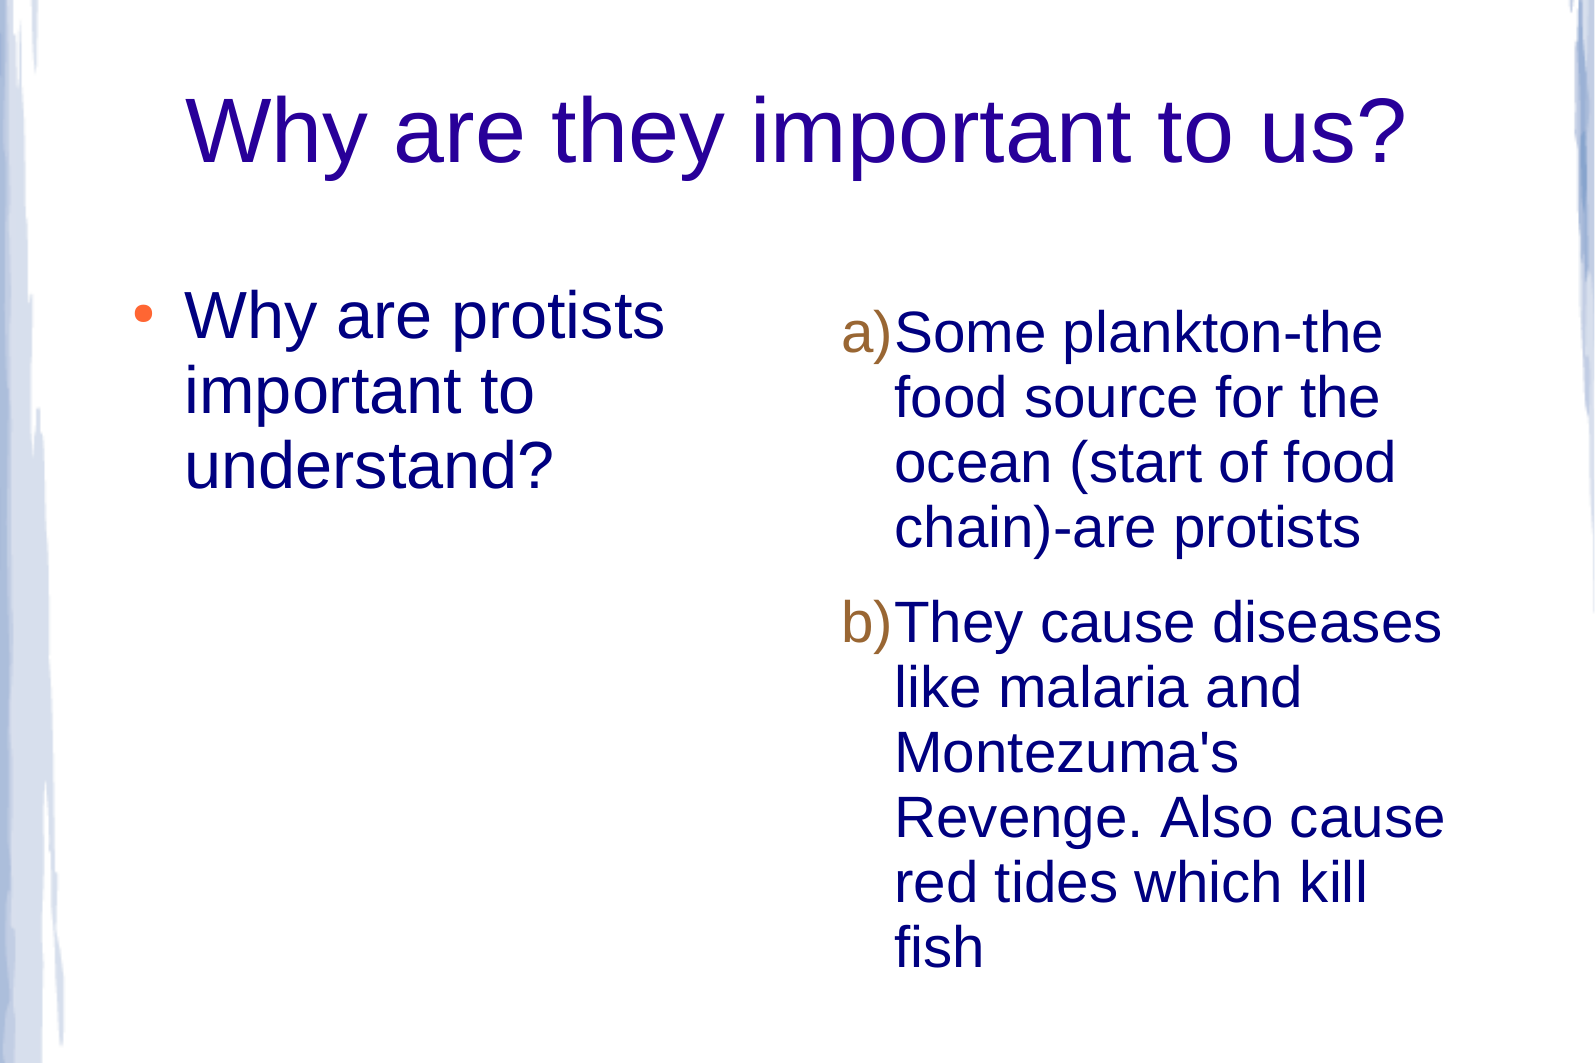

# Why are they important to us?
Why are protists important to understand?
Some plankton-the food source for the ocean (start of food chain)-are protists
They cause diseases like malaria and Montezuma's Revenge. Also cause red tides which kill fish